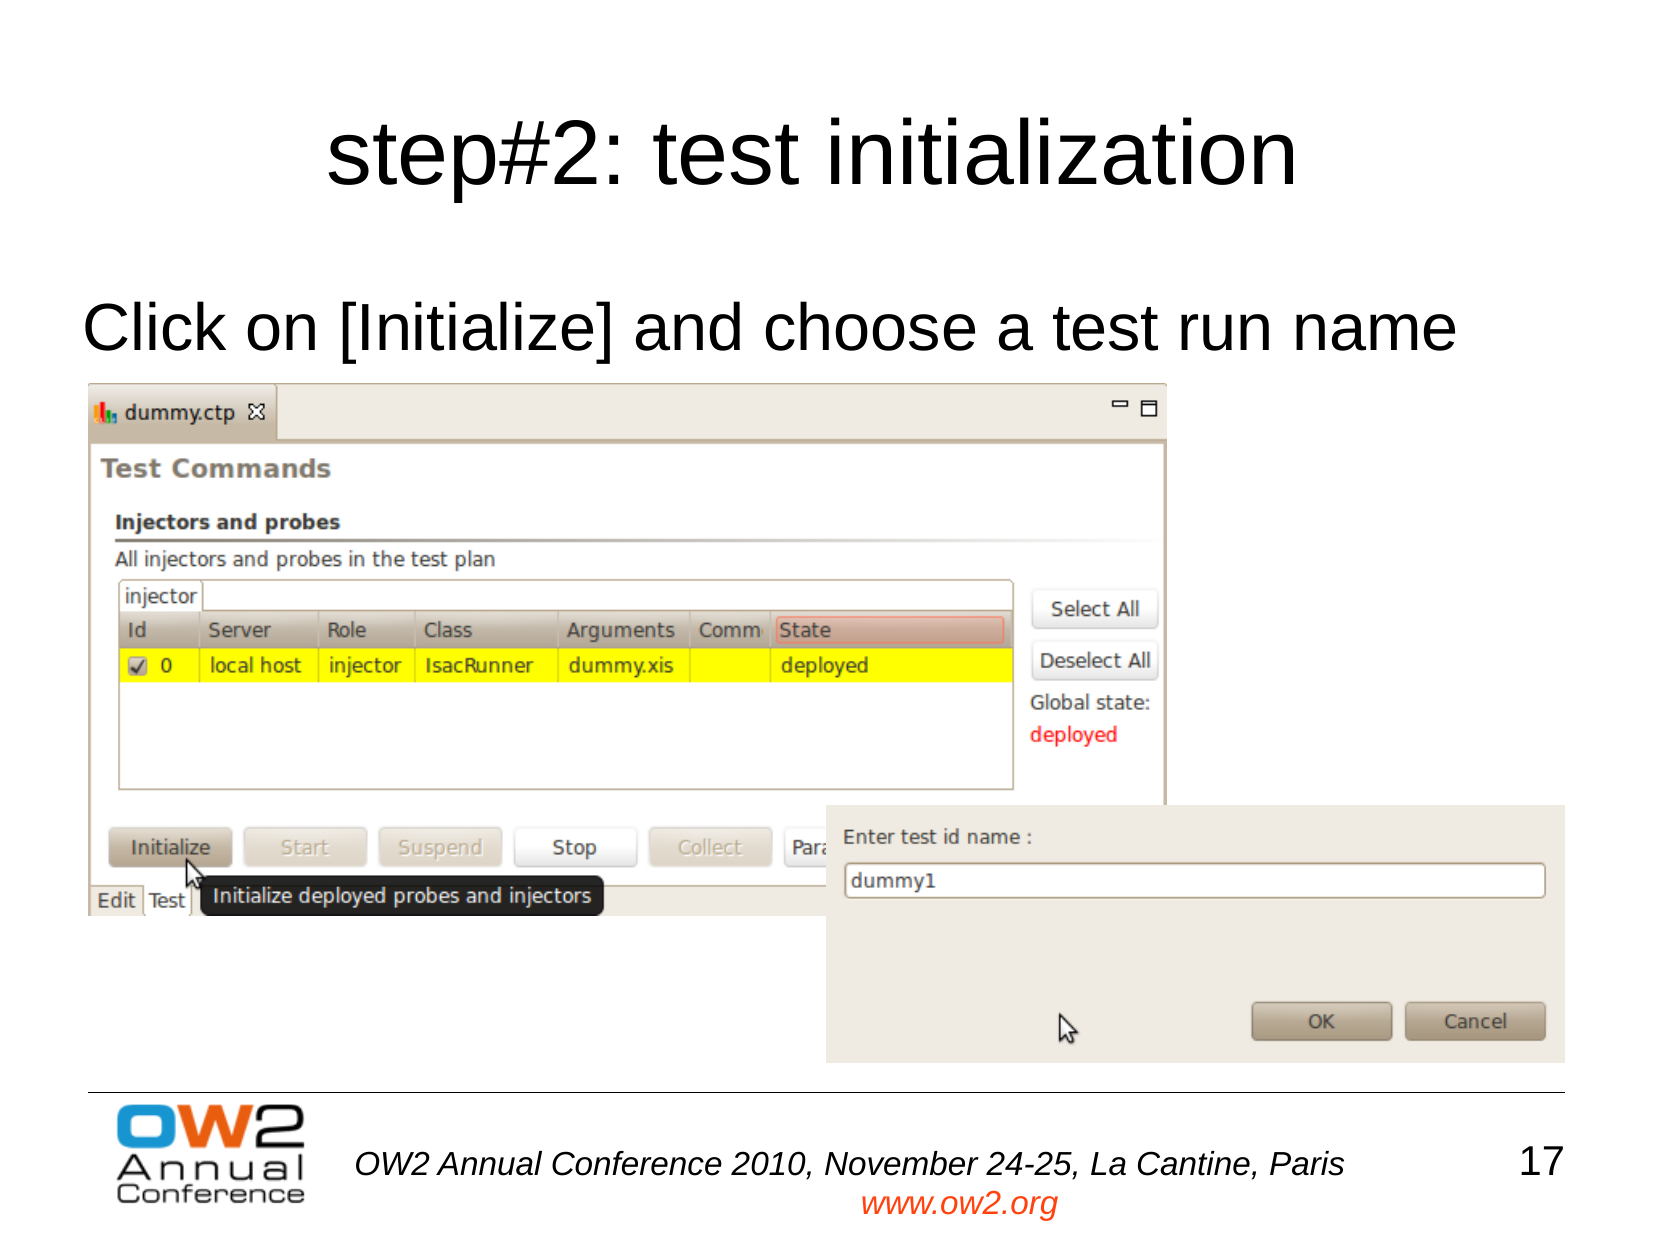

# step#2: test initialization
Click on [Initialize] and choose a test run name